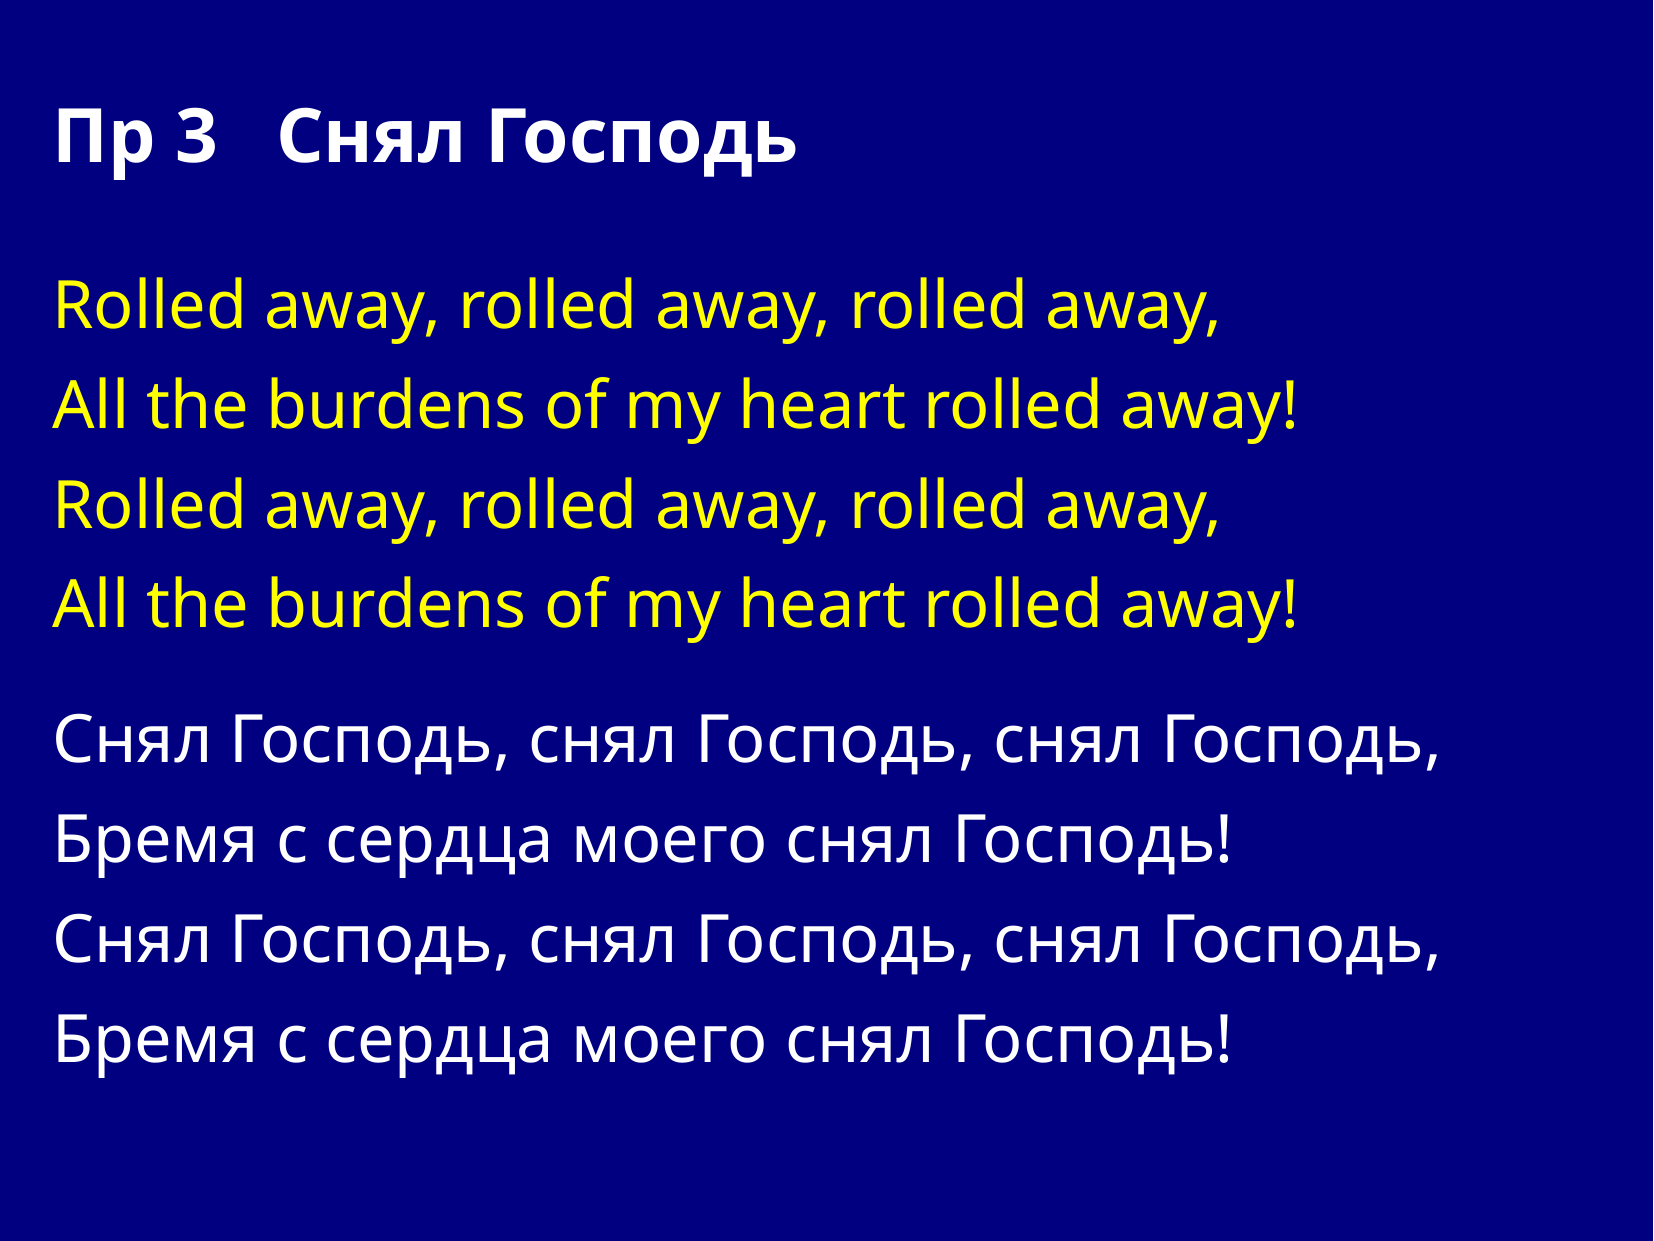

Пр 3 Снял Господь
Rolled away, rolled away, rolled away,
All the burdens of my heart rolled away!
Rolled away, rolled away, rolled away,
All the burdens of my heart rolled away!
Снял Господь, снял Господь, снял Господь,
Бремя с сердца моего снял Господь!
Снял Господь, снял Господь, снял Господь,
Бремя с сердца моего снял Господь!